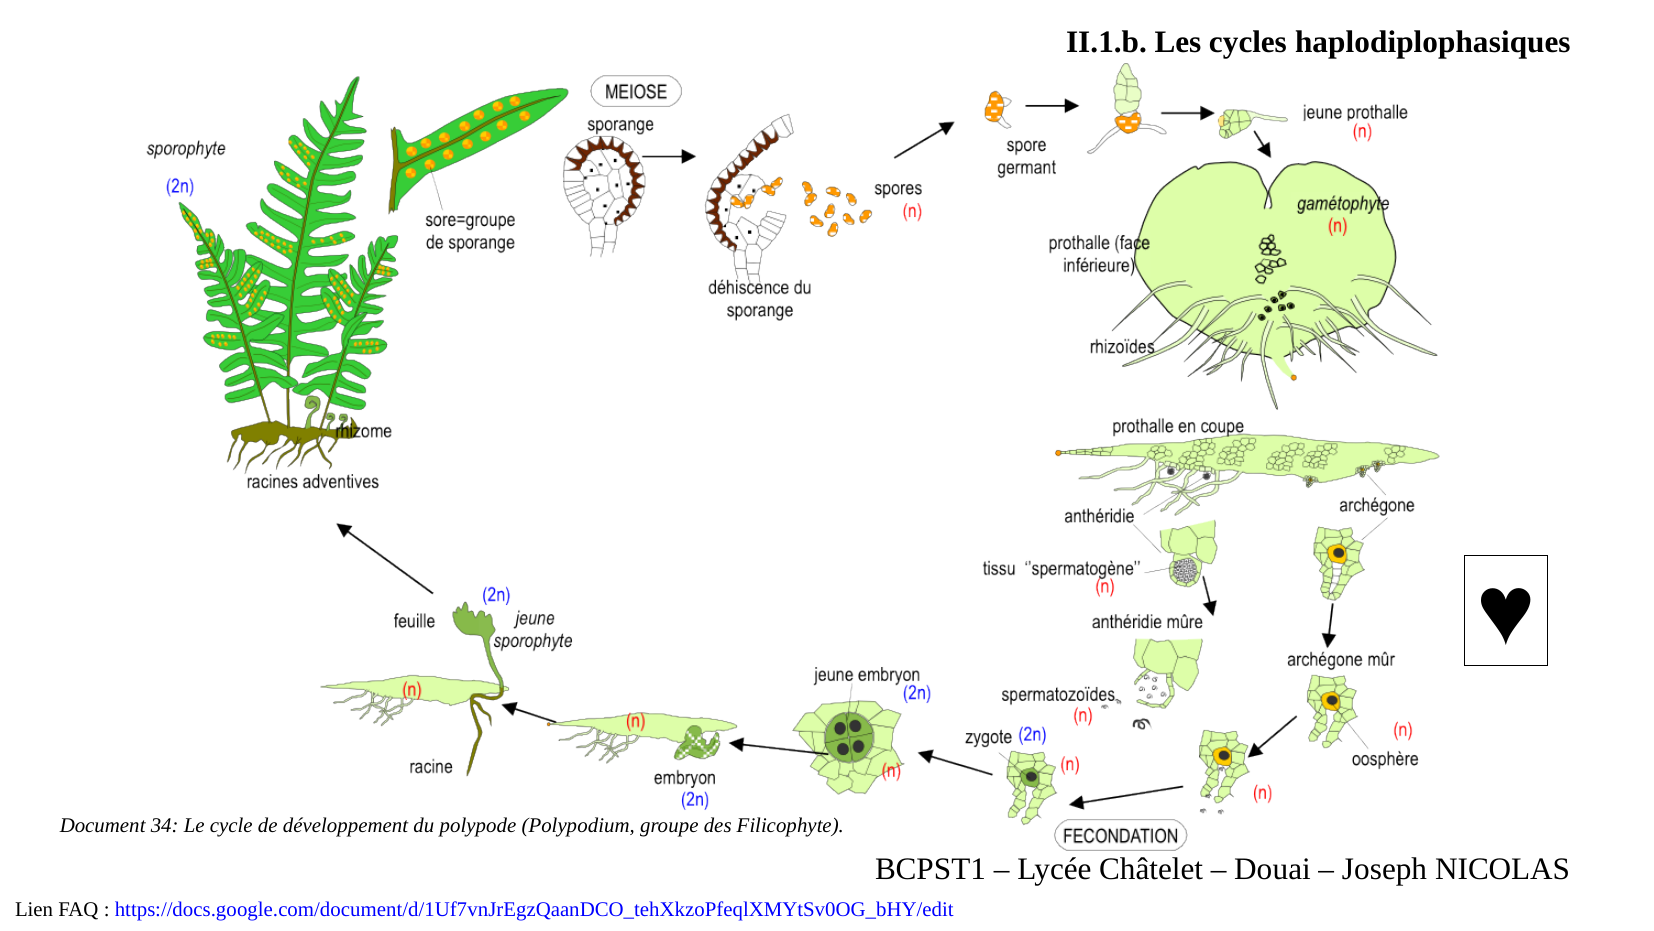

II.1.b. Les cycles haplodiplophasiques
♥
Document 34: Le cycle de développement du polypode (Polypodium, groupe des Filicophyte).
BCPST1 – Lycée Châtelet – Douai – Joseph NICOLAS
Lien FAQ : https://docs.google.com/document/d/1Uf7vnJrEgzQaanDCO_tehXkzoPfeqlXMYtSv0OG_bHY/edit